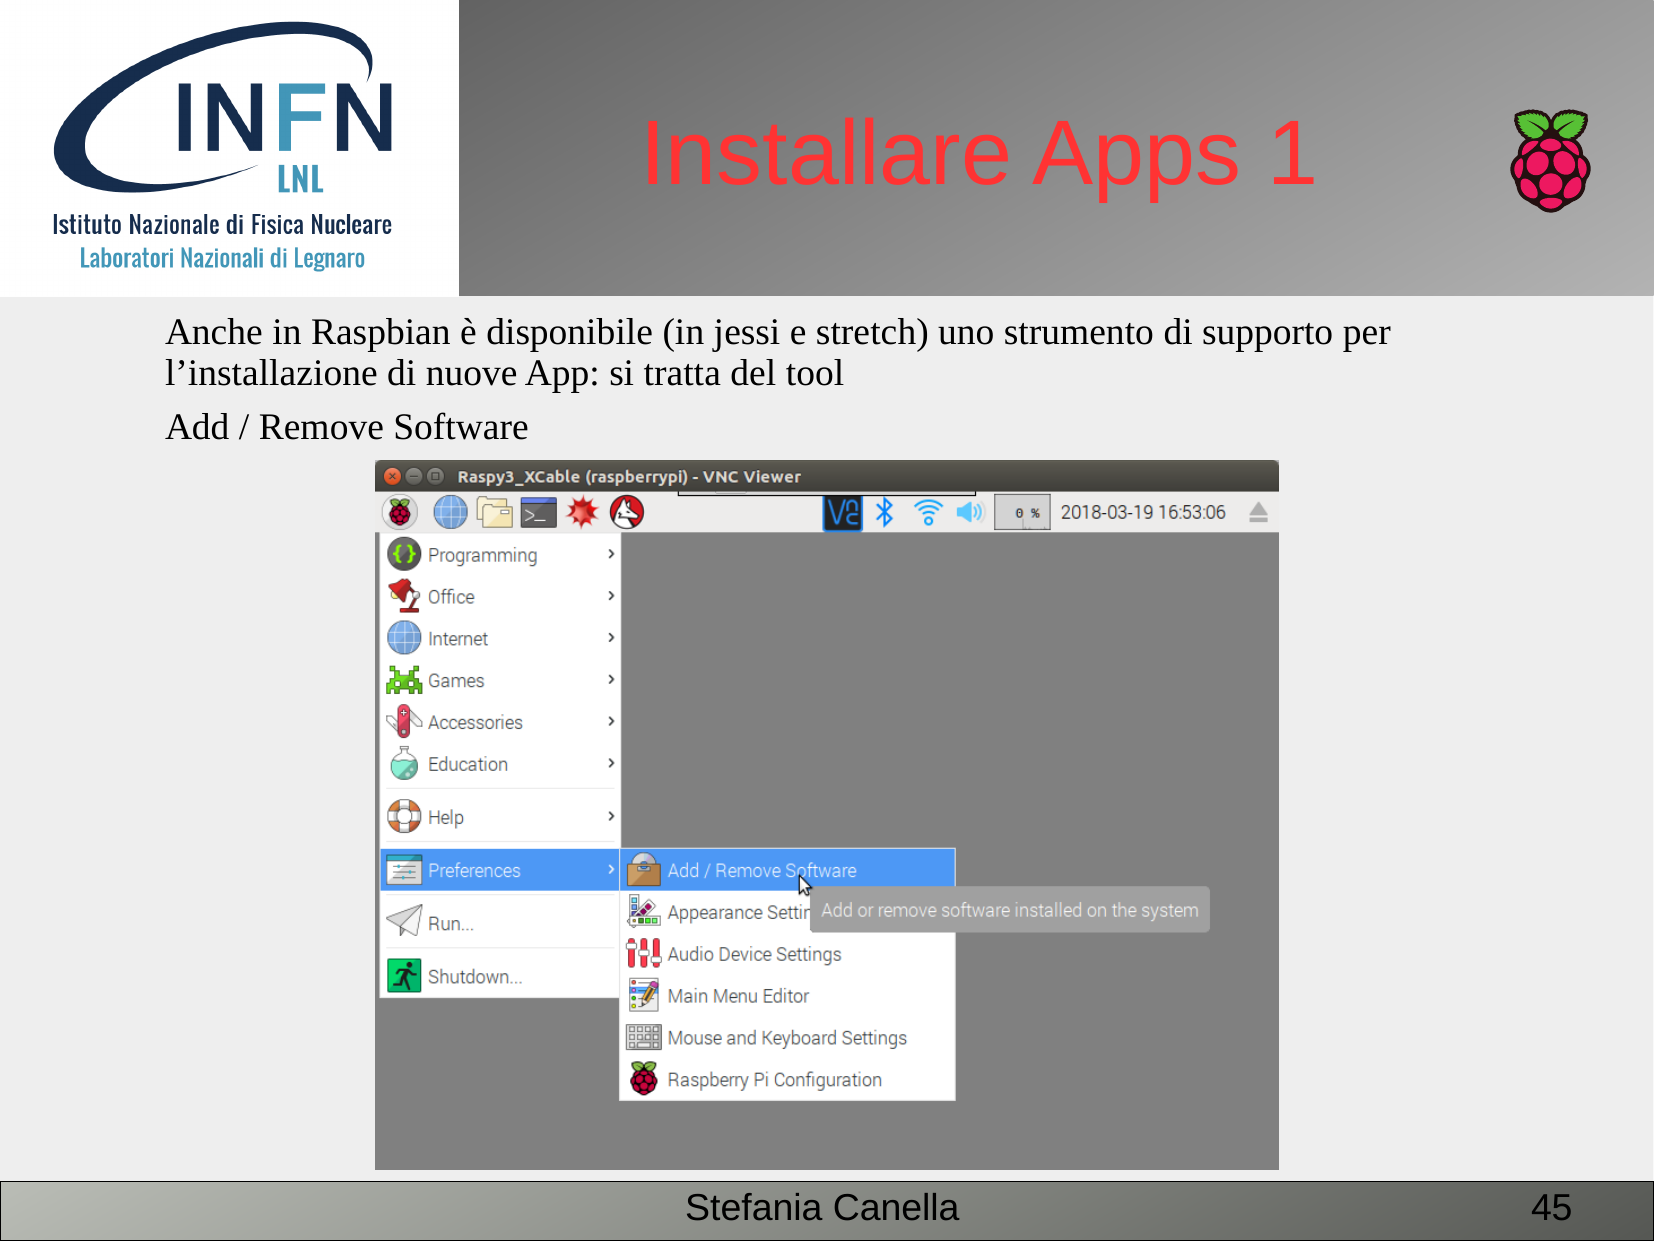

# Installare Apps 1
Anche in Raspbian è disponibile (in jessi e stretch) uno strumento di supporto per l’installazione di nuove App: si tratta del tool
Add / Remove Software
Stefania Canella